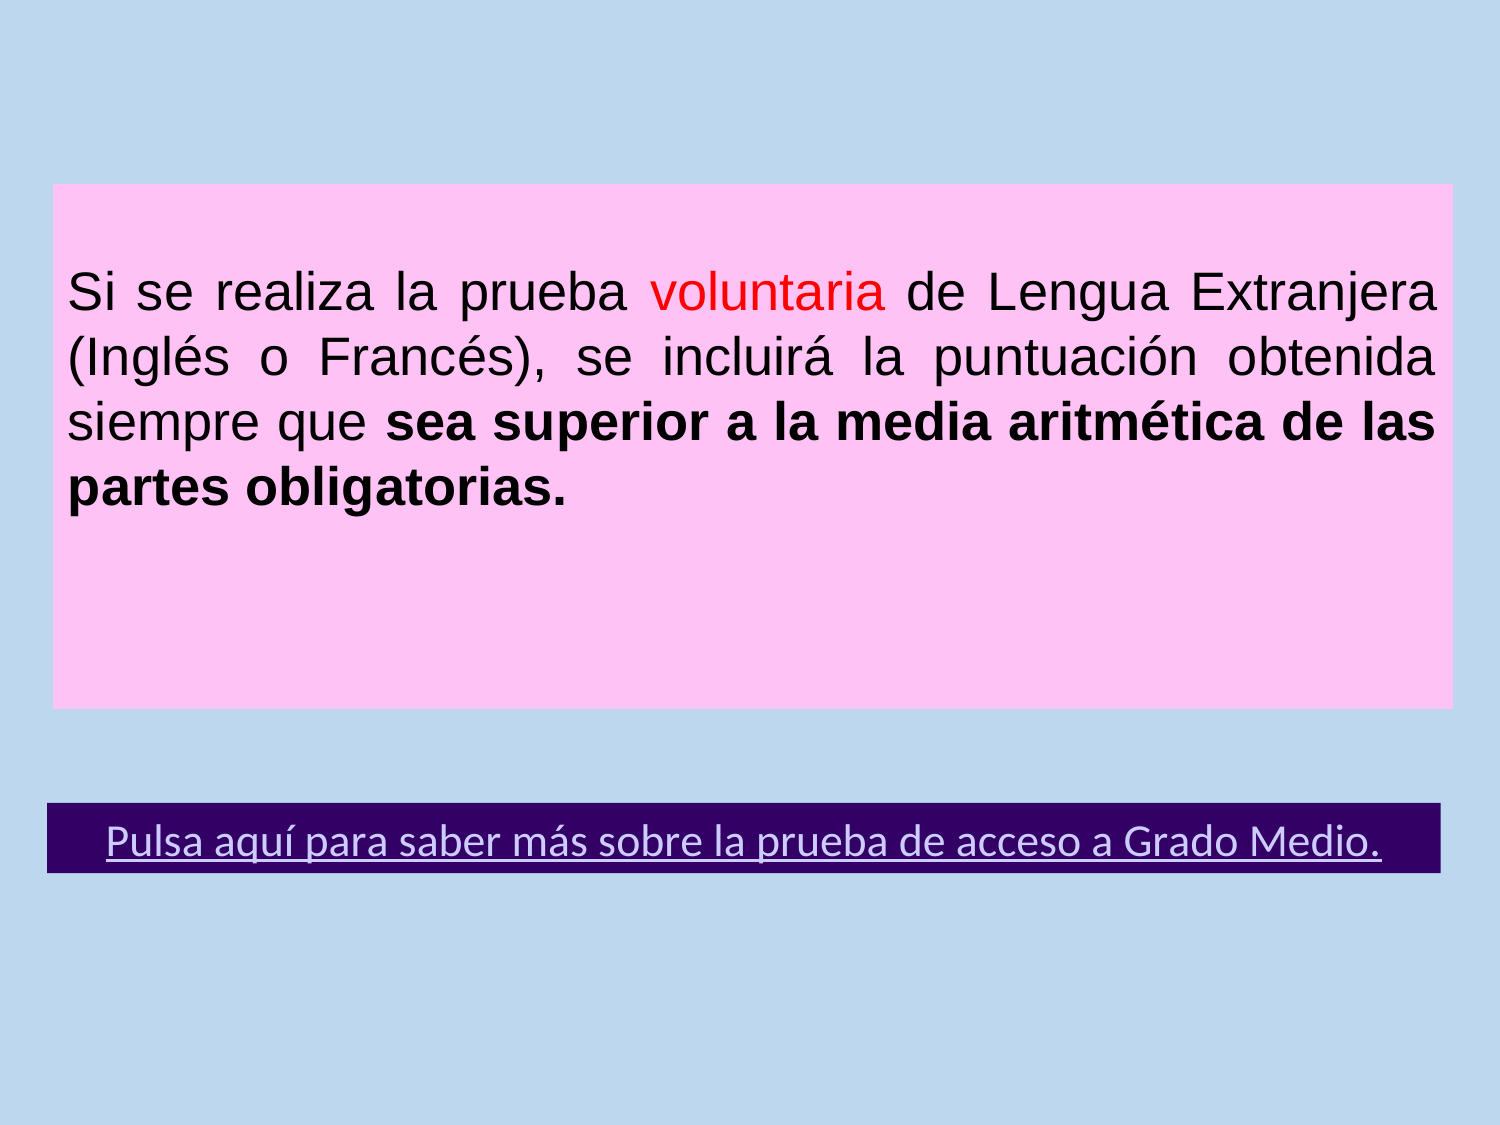

Si se realiza la prueba voluntaria de Lengua Extranjera (Inglés o Francés), se incluirá la puntuación obtenida siempre que sea superior a la media aritmética de las partes obligatorias.
Pulsa aquí para saber más sobre la prueba de acceso a Grado Medio.